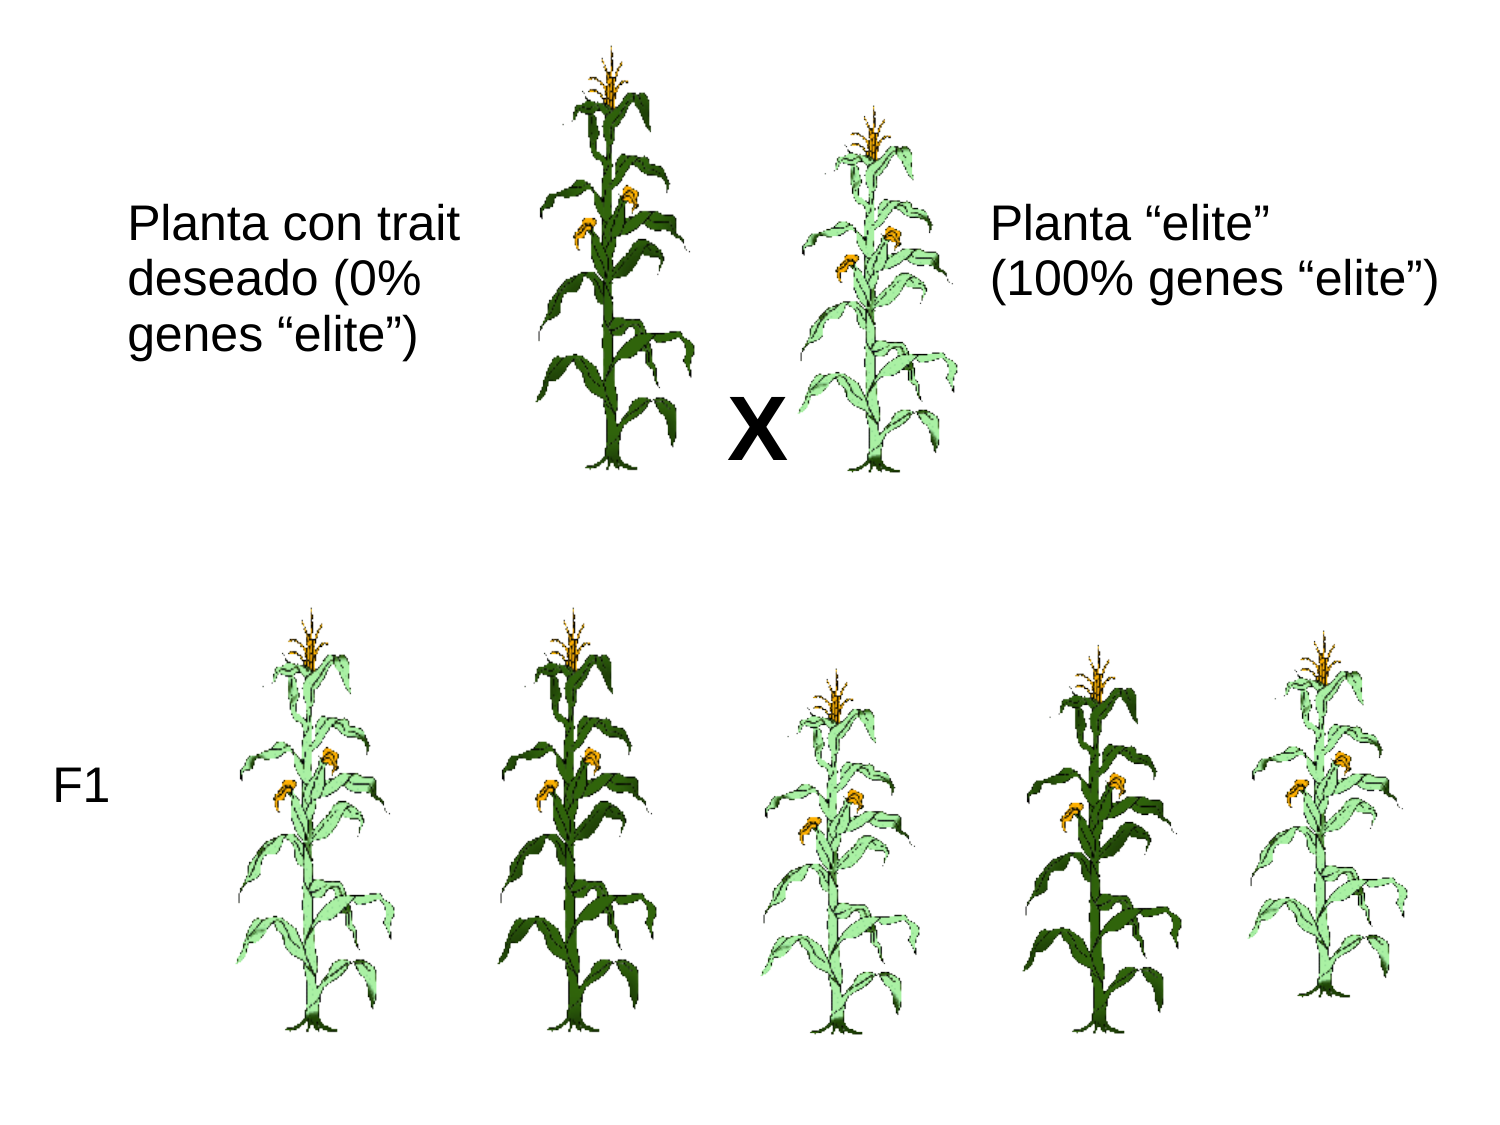

Planta con trait deseado (0% genes “elite”)
Planta “elite”
(100% genes “elite”)
X
F1